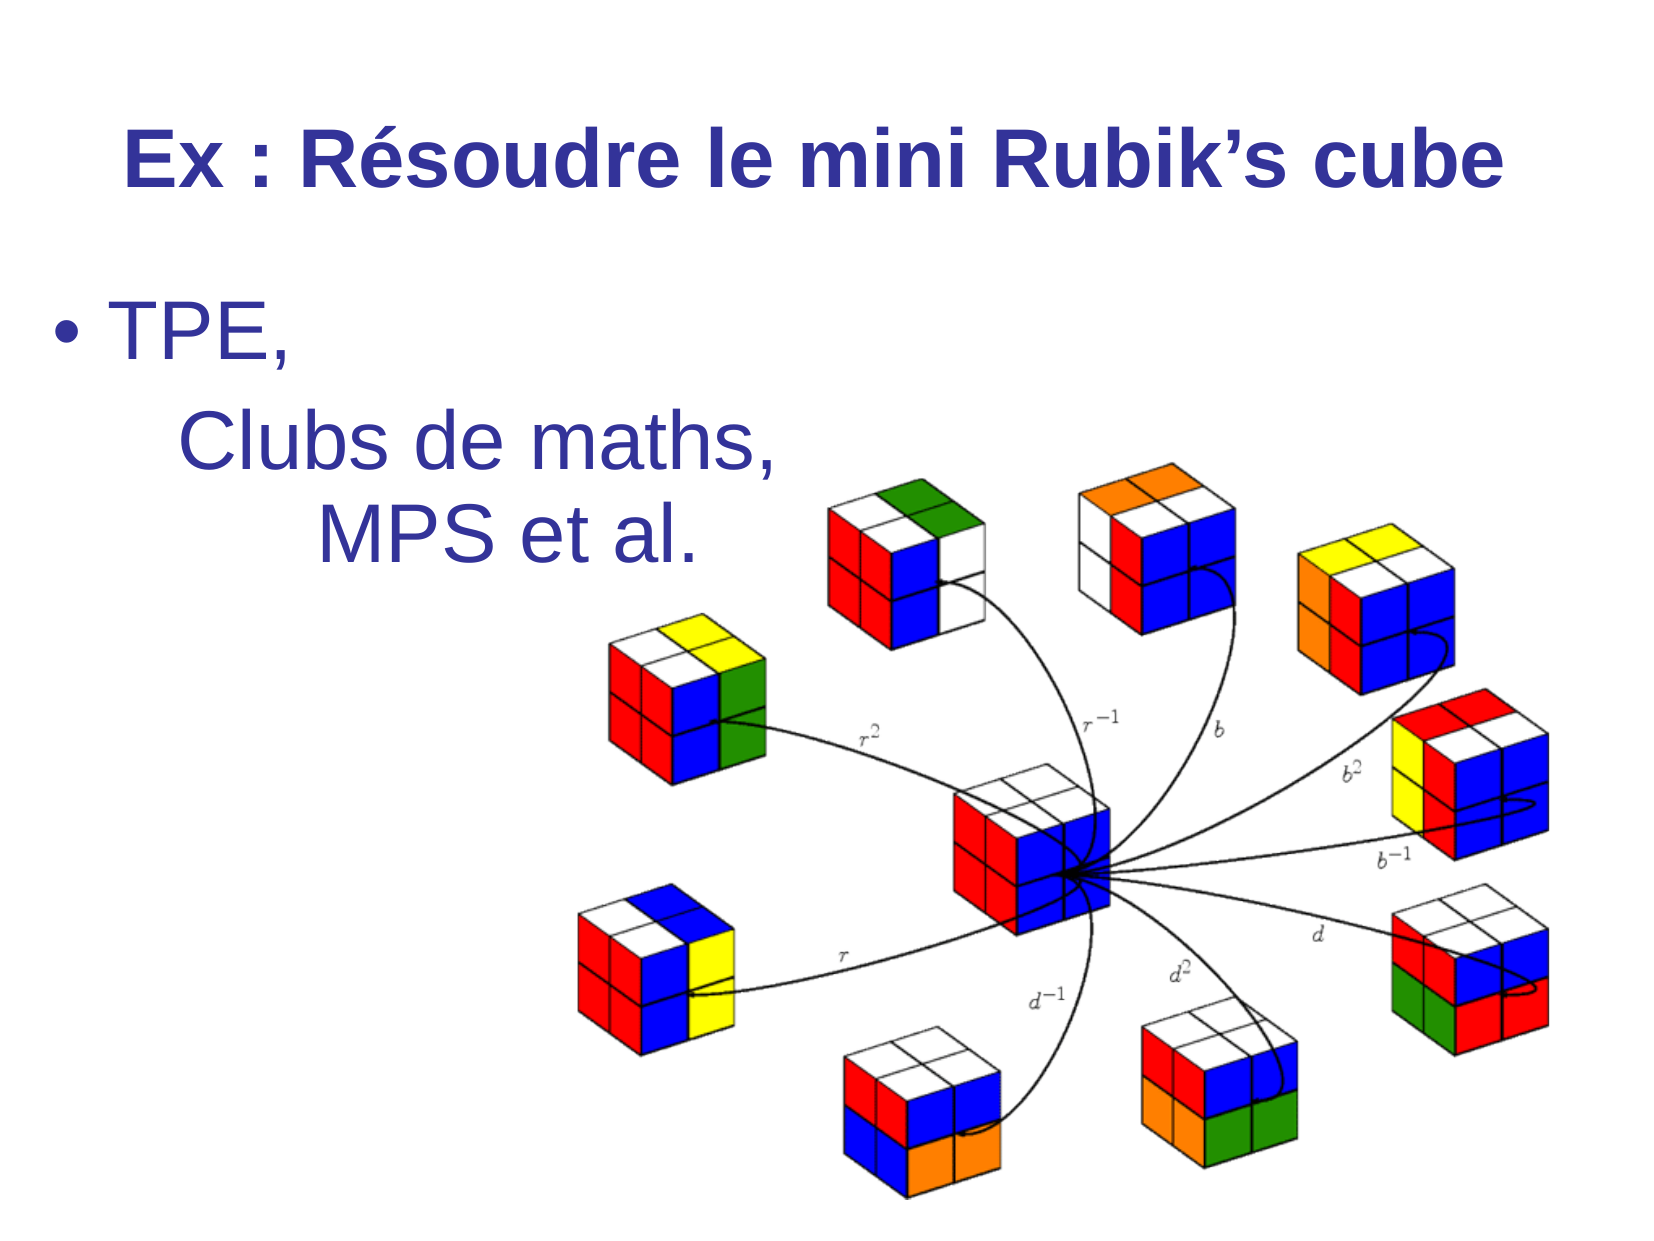

# Ex : Résoudre le mini Rubik’s cube
TPE,
 Clubs de maths,
 MPS et al.